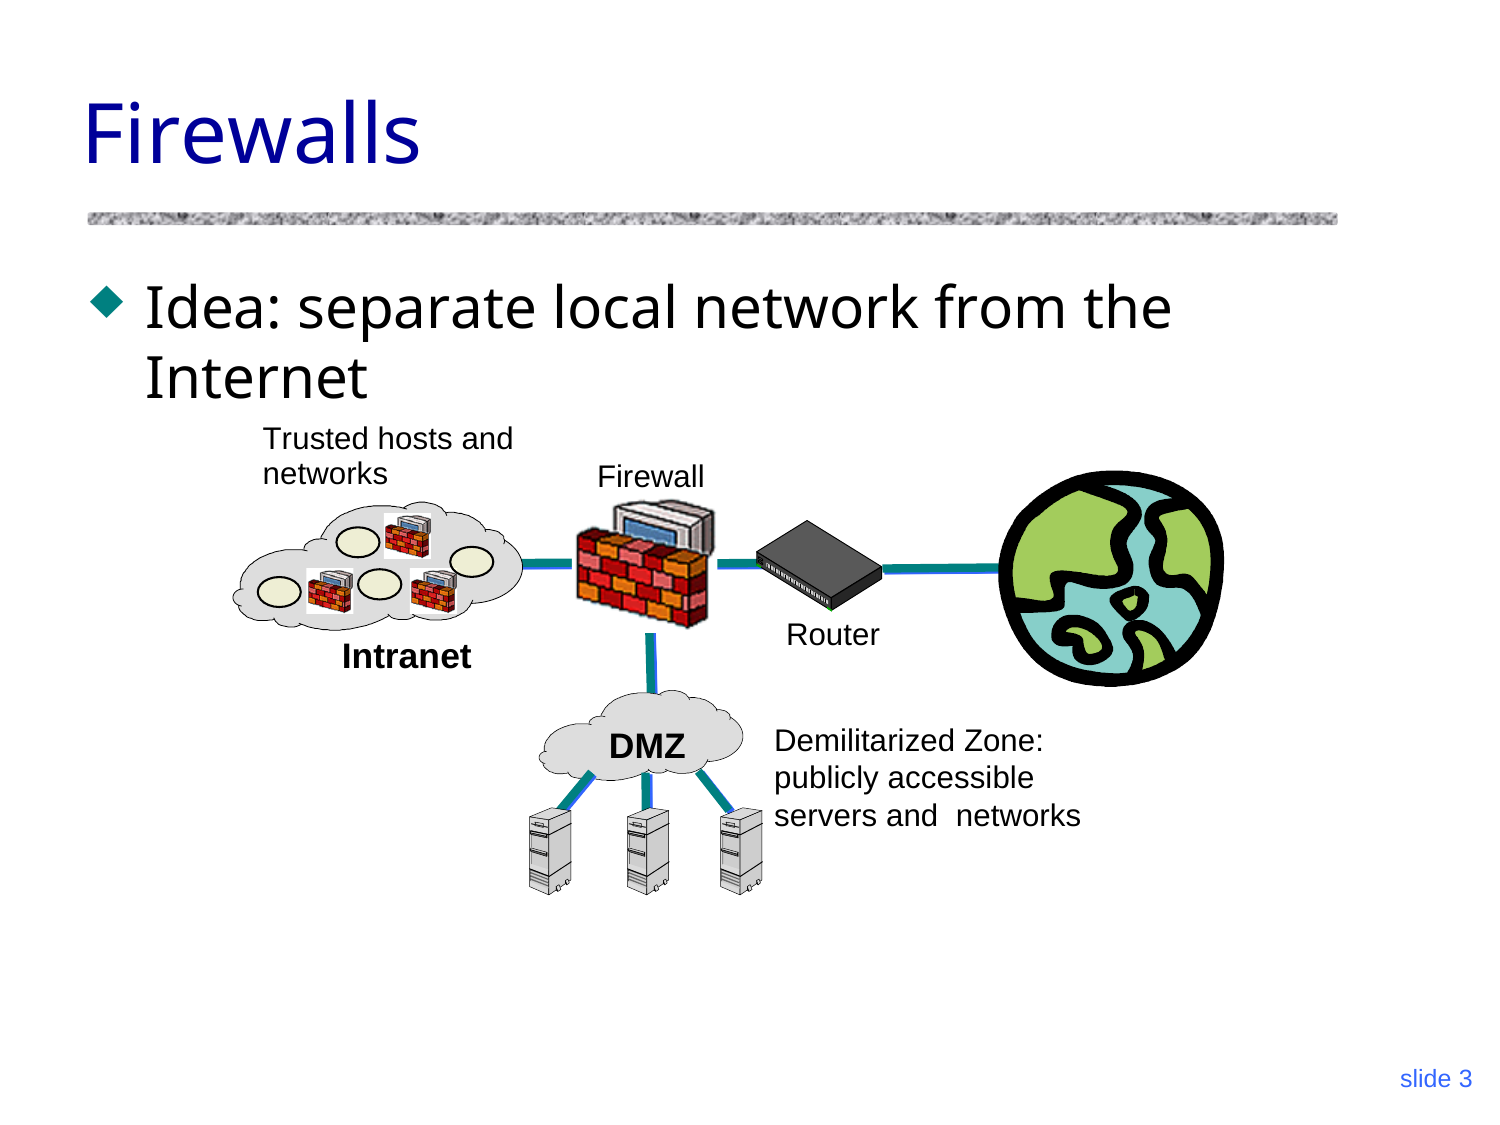

Firewalls
Idea: separate local network from the Internet
Trusted hosts and networks
Firewall
Router
Intranet
Demilitarized Zone: publicly accessible servers and networks
DMZ
slide